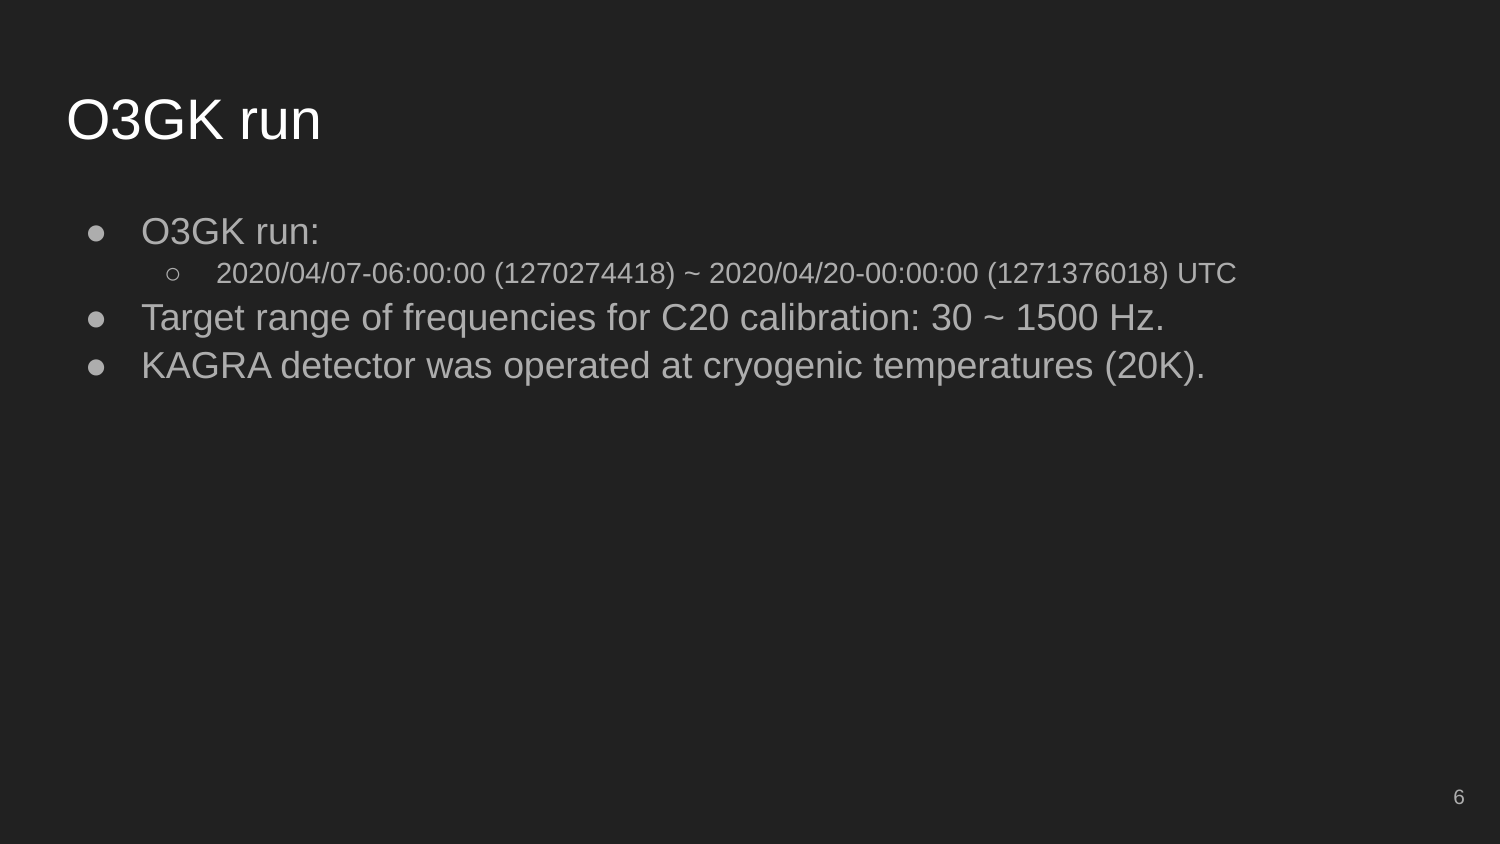

# O3GK run
O3GK run:
2020/04/07-06:00:00 (1270274418) ~ 2020/04/20-00:00:00 (1271376018) UTC
Target range of frequencies for C20 calibration: 30 ~ 1500 Hz.
KAGRA detector was operated at cryogenic temperatures (20K).